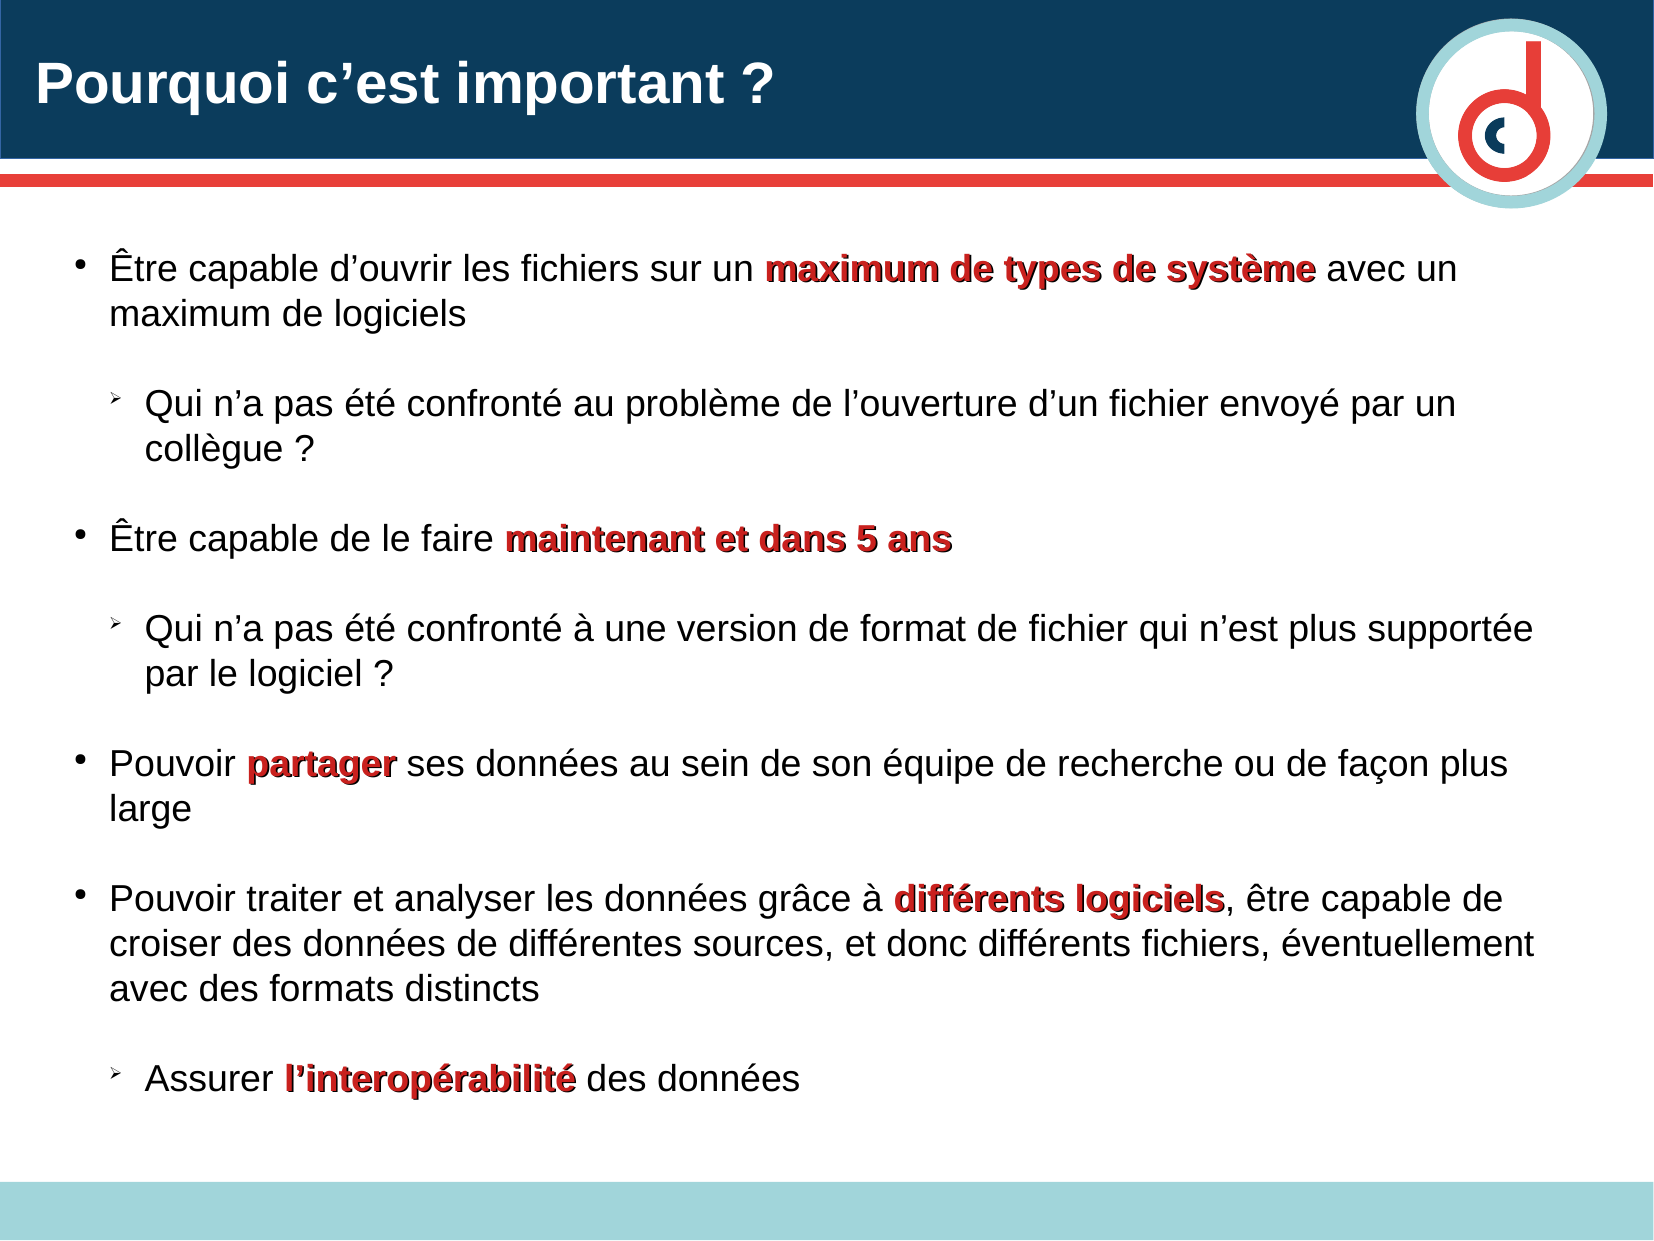

# Pourquoi c’est important ?
Être capable d’ouvrir les fichiers sur un maximum de types de système avec un maximum de logiciels
Qui n’a pas été confronté au problème de l’ouverture d’un fichier envoyé par un collègue ?
Être capable de le faire maintenant et dans 5 ans
Qui n’a pas été confronté à une version de format de fichier qui n’est plus supportée par le logiciel ?
Pouvoir partager ses données au sein de son équipe de recherche ou de façon plus large
Pouvoir traiter et analyser les données grâce à différents logiciels, être capable de croiser des données de différentes sources, et donc différents fichiers, éventuellement avec des formats distincts
Assurer l’interopérabilité des données